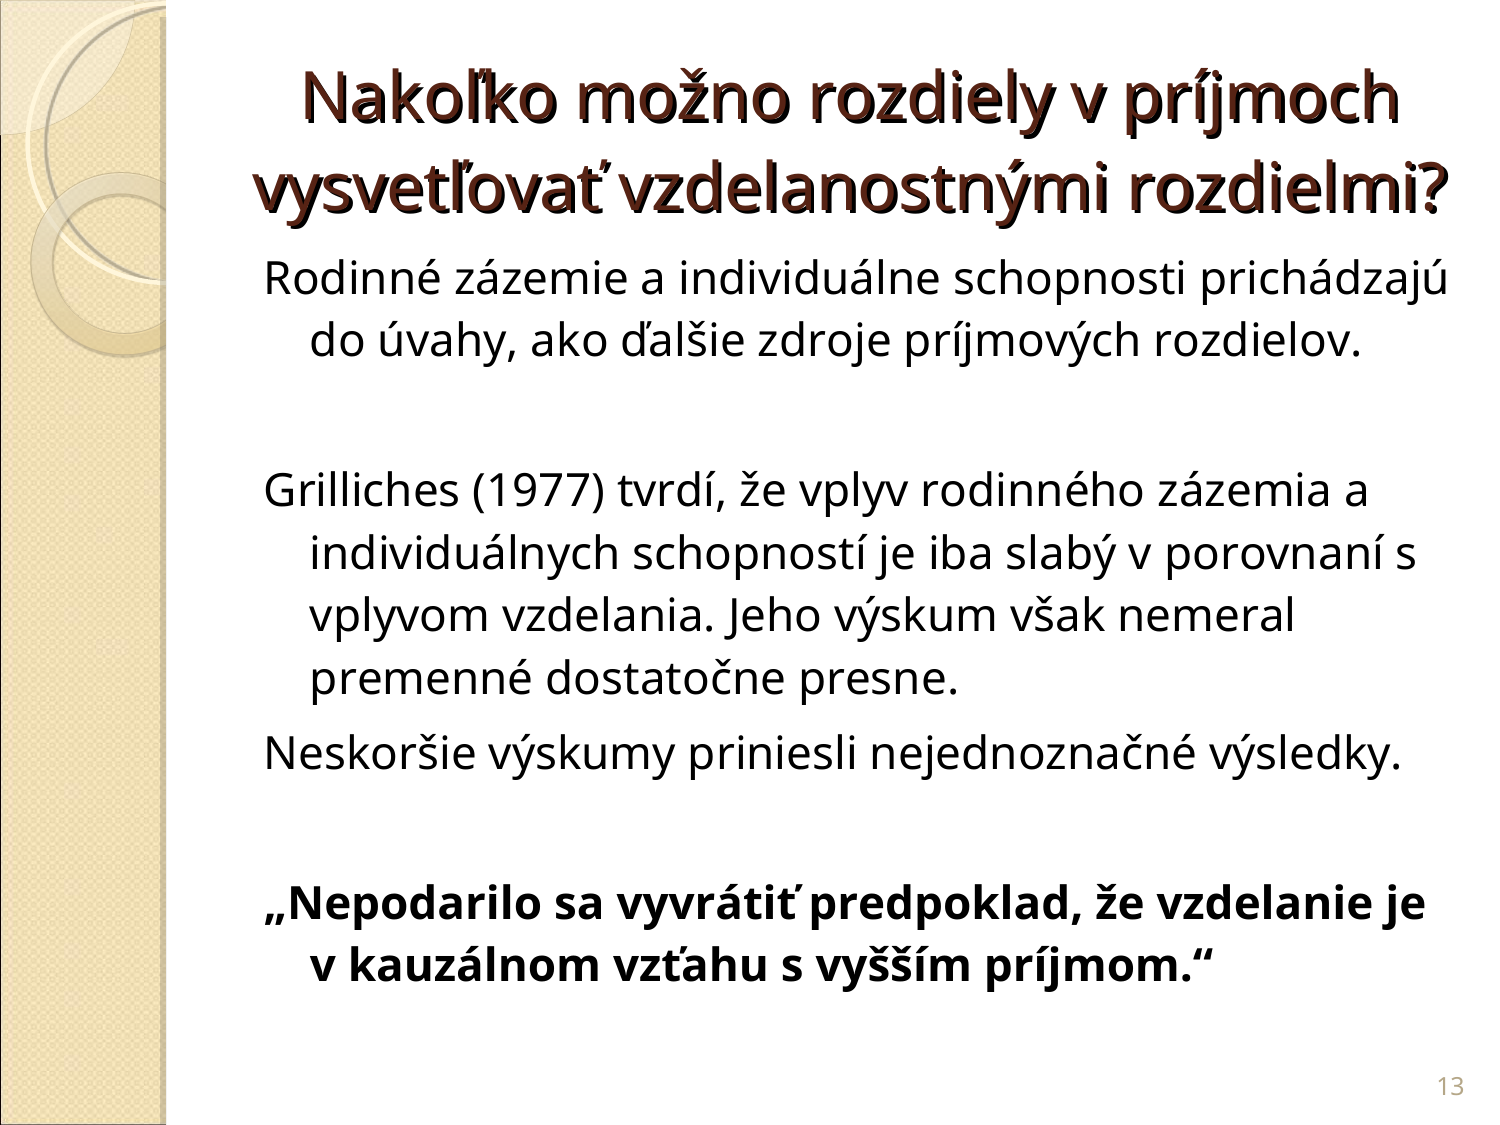

# Nakoľko možno rozdiely v príjmoch vysvetľovať vzdelanostnými rozdielmi?
Rodinné zázemie a individuálne schopnosti prichádzajú do úvahy, ako ďalšie zdroje príjmových rozdielov.
Grilliches (1977) tvrdí, že vplyv rodinného zázemia a individuálnych schopností je iba slabý v porovnaní s vplyvom vzdelania. Jeho výskum však nemeral premenné dostatočne presne.
Neskoršie výskumy priniesli nejednoznačné výsledky.
„Nepodarilo sa vyvrátiť predpoklad, že vzdelanie je v kauzálnom vzťahu s vyšším príjmom.“